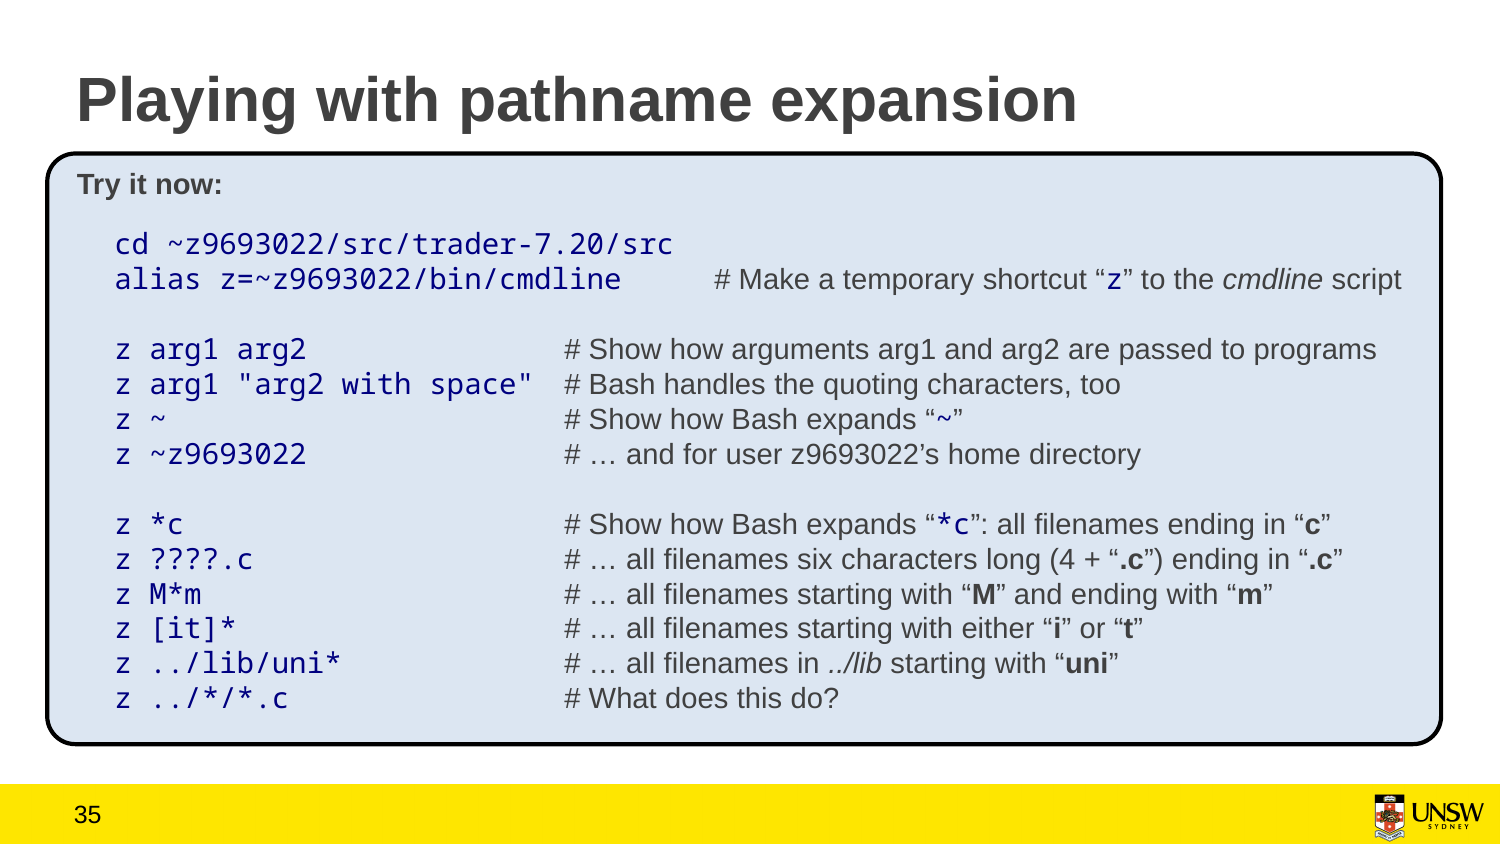

# Playing with pathname expansion
Try it now:
cd ~z9693022/src/trader-7.20/src
alias z=~z9693022/bin/cmdline		# Make a temporary shortcut “z” to the cmdline script
z arg1 arg2				# Show how arguments arg1 and arg2 are passed to programs
z arg1 "arg2 with space"	# Bash handles the quoting characters, too
z ~						# Show how Bash expands “~”
z ~z9693022				# … and for user z9693022’s home directory
z *c						# Show how Bash expands “*c”: all filenames ending in “c”
z ????.c					# … all filenames six characters long (4 + “.c”) ending in “.c”
z M*m					# … all filenames starting with “M” and ending with “m”
z [it]*					# … all filenames starting with either “i” or “t”
z ../lib/uni*			# … all filenames in ../lib starting with “uni”
z ../*/*.c				# What does this do?